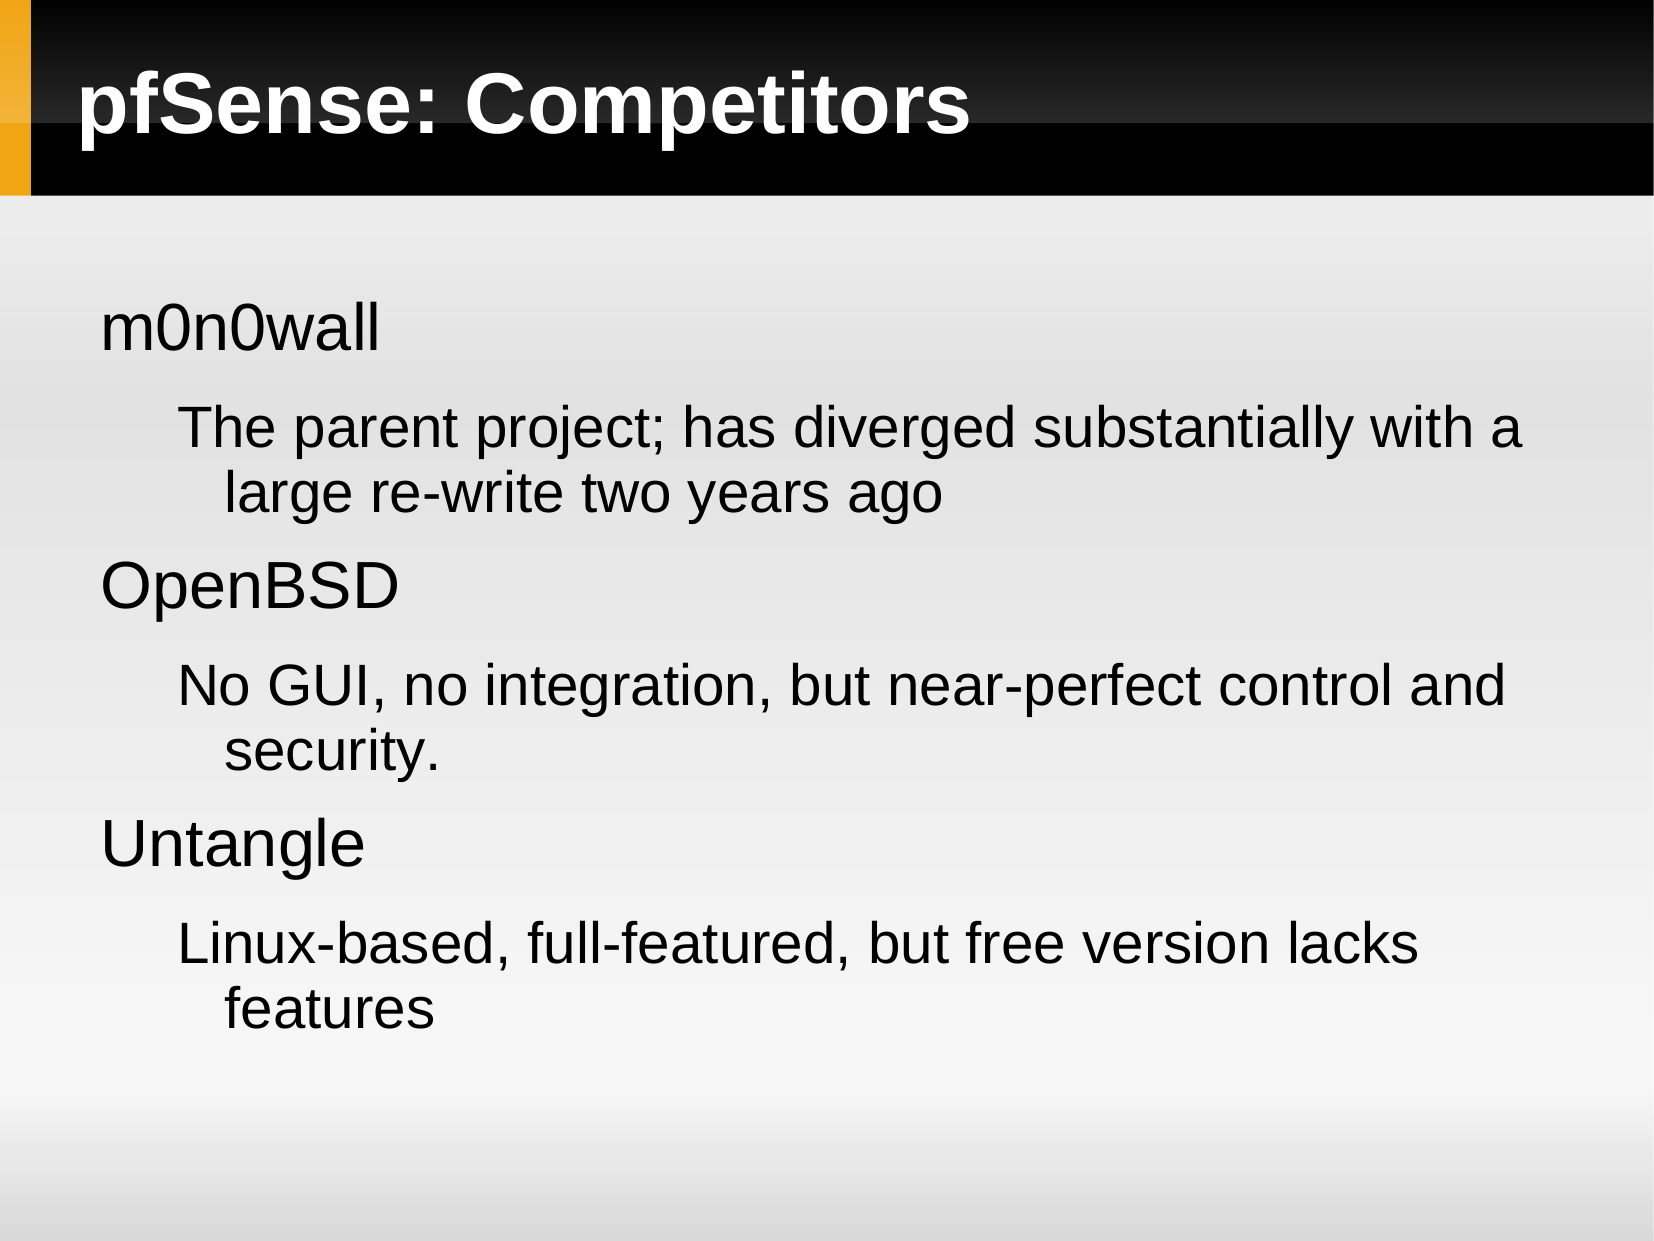

# pfSense: Competitors
m0n0wall
The parent project; has diverged substantially with a large re-write two years ago
OpenBSD
No GUI, no integration, but near-perfect control and security.
Untangle
Linux-based, full-featured, but free version lacks features